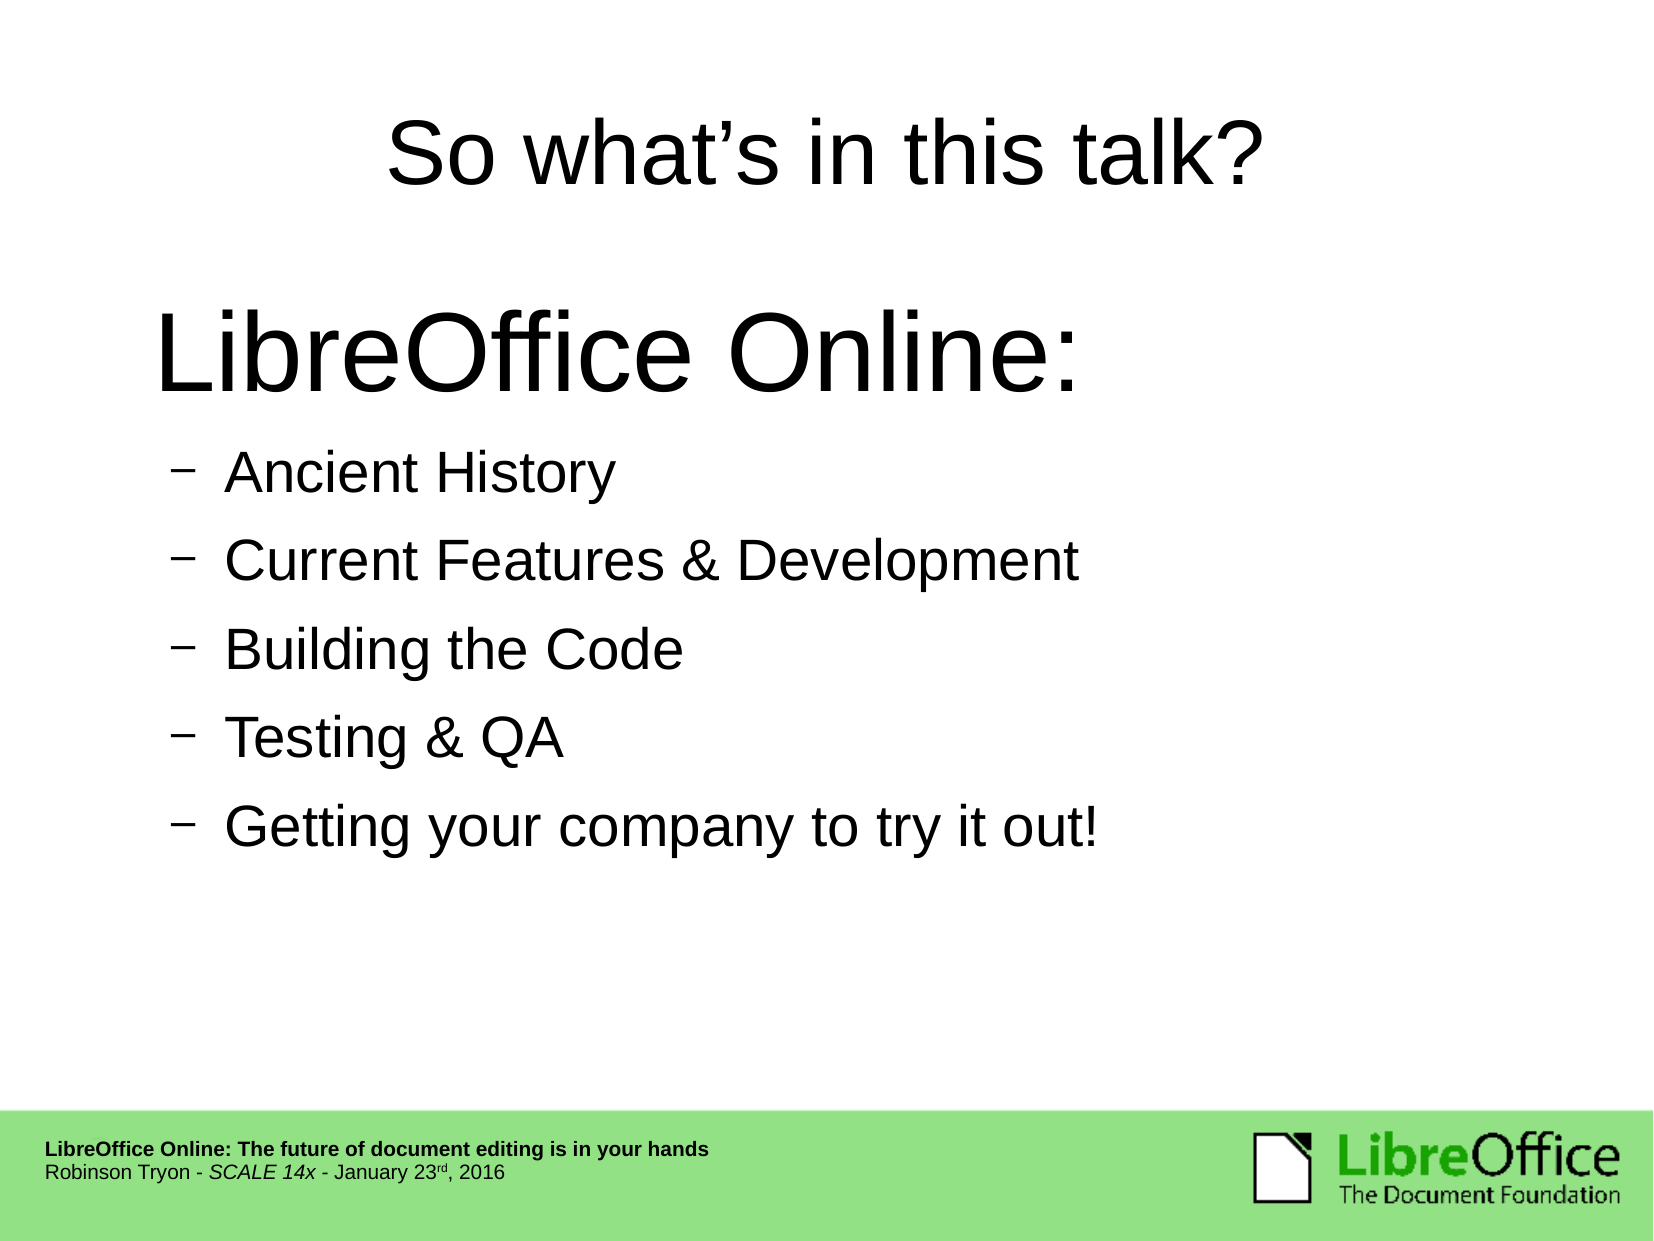

# So what’s in this talk?
LibreOffice Online:
Ancient History
Current Features & Development
Building the Code
Testing & QA
Getting your company to try it out!